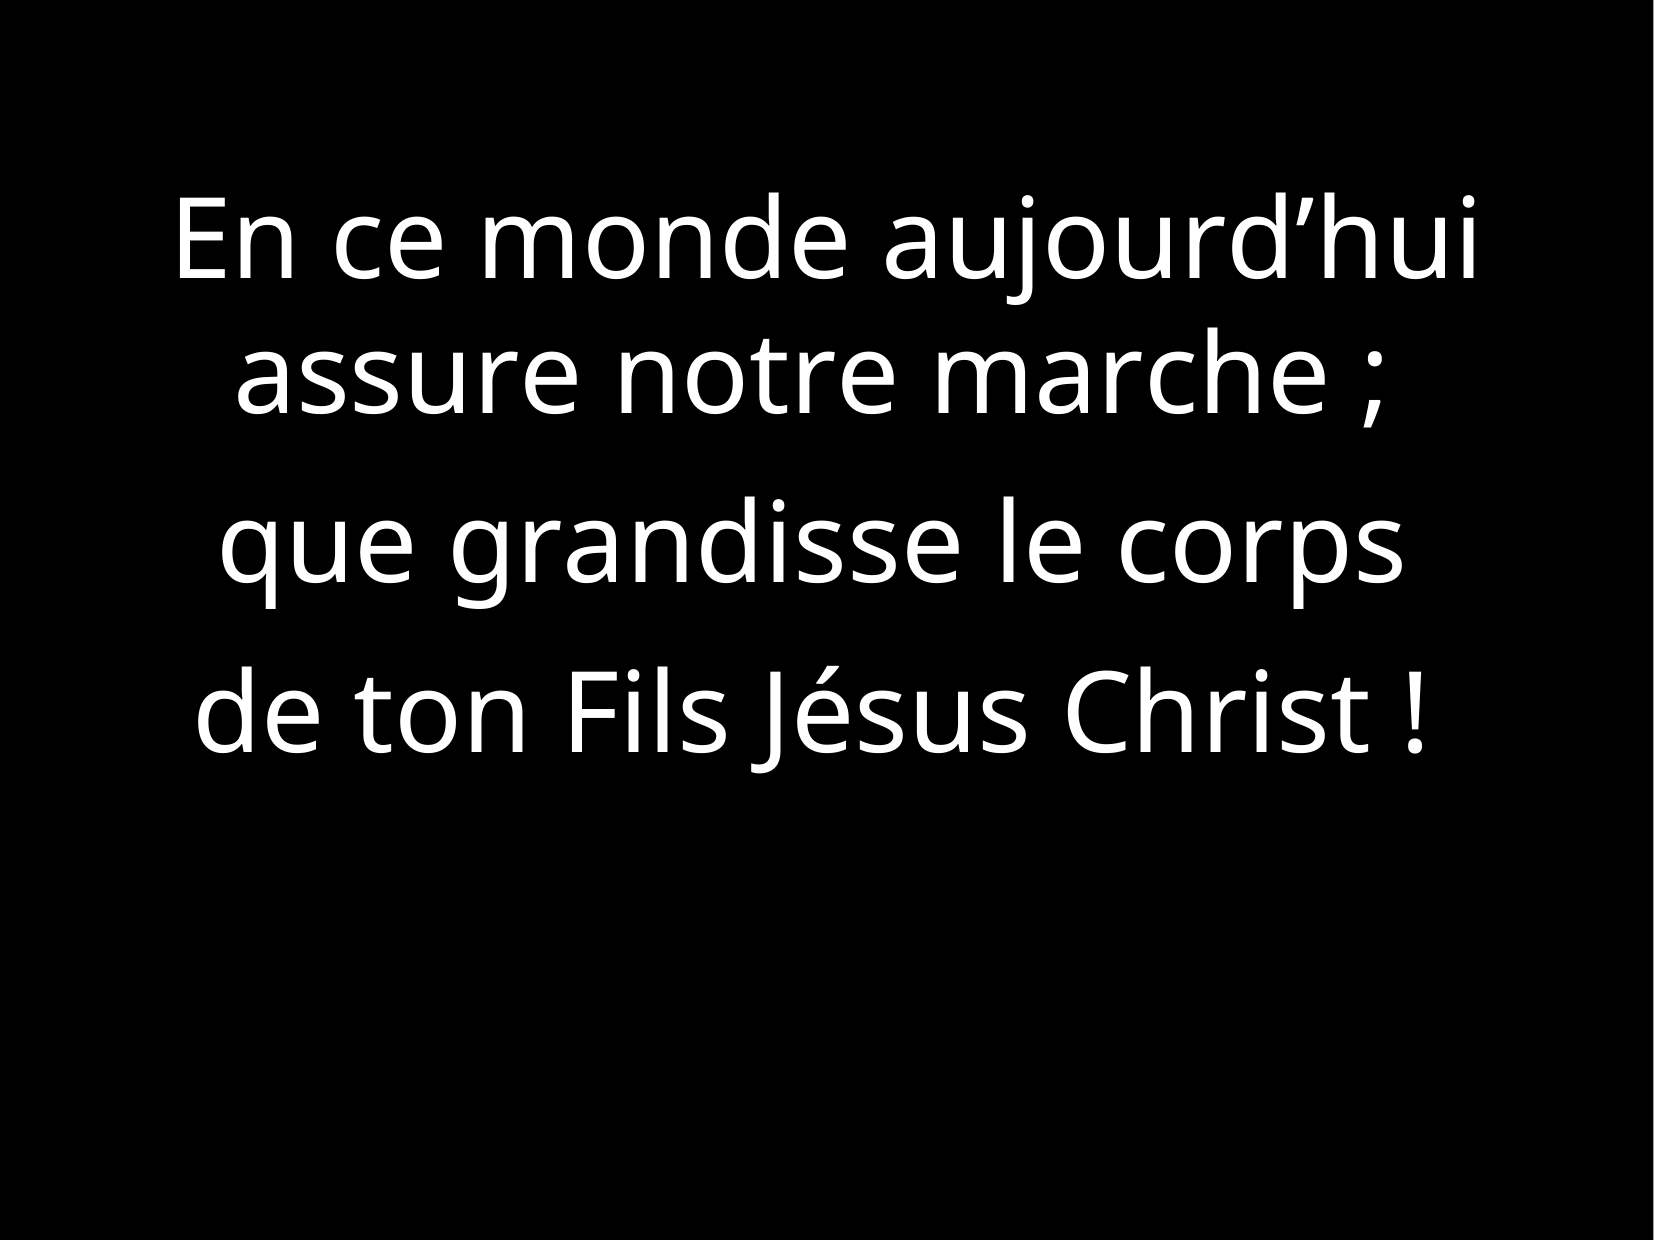

# En ce monde aujourd’hui assure notre marche ;
que grandisse le corps
de ton Fils Jésus Christ !